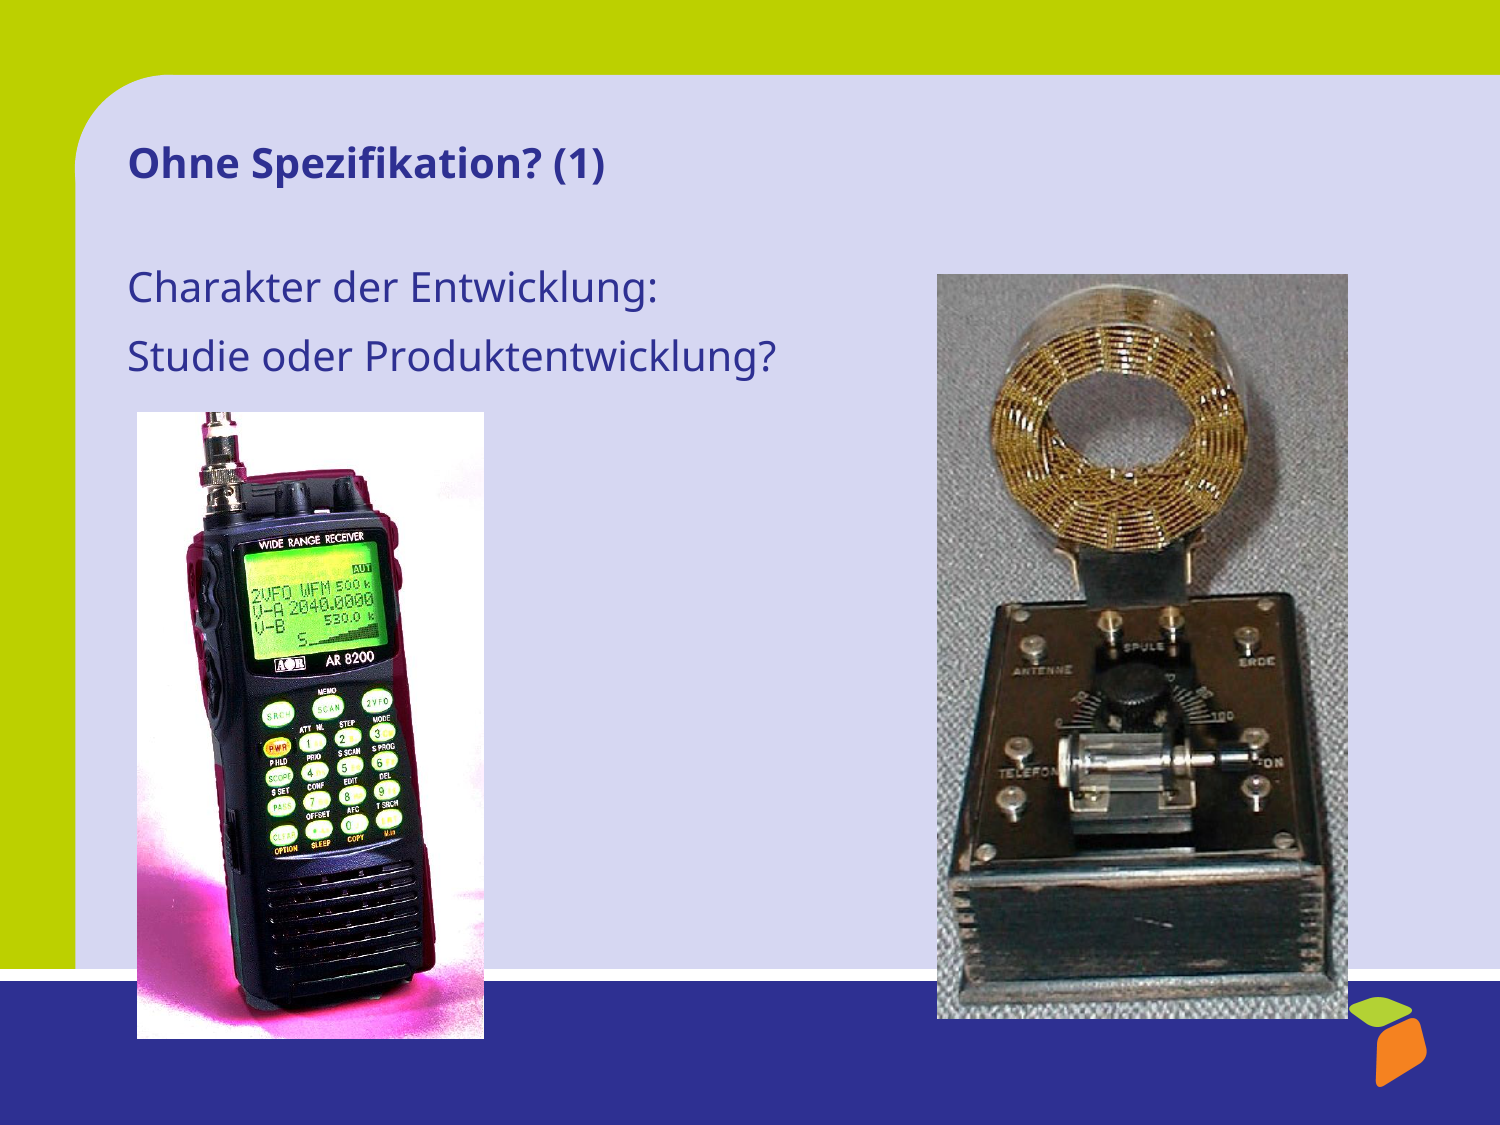

# Ohne Spezifikation? (1)
Charakter der Entwicklung:
Studie oder Produktentwicklung?